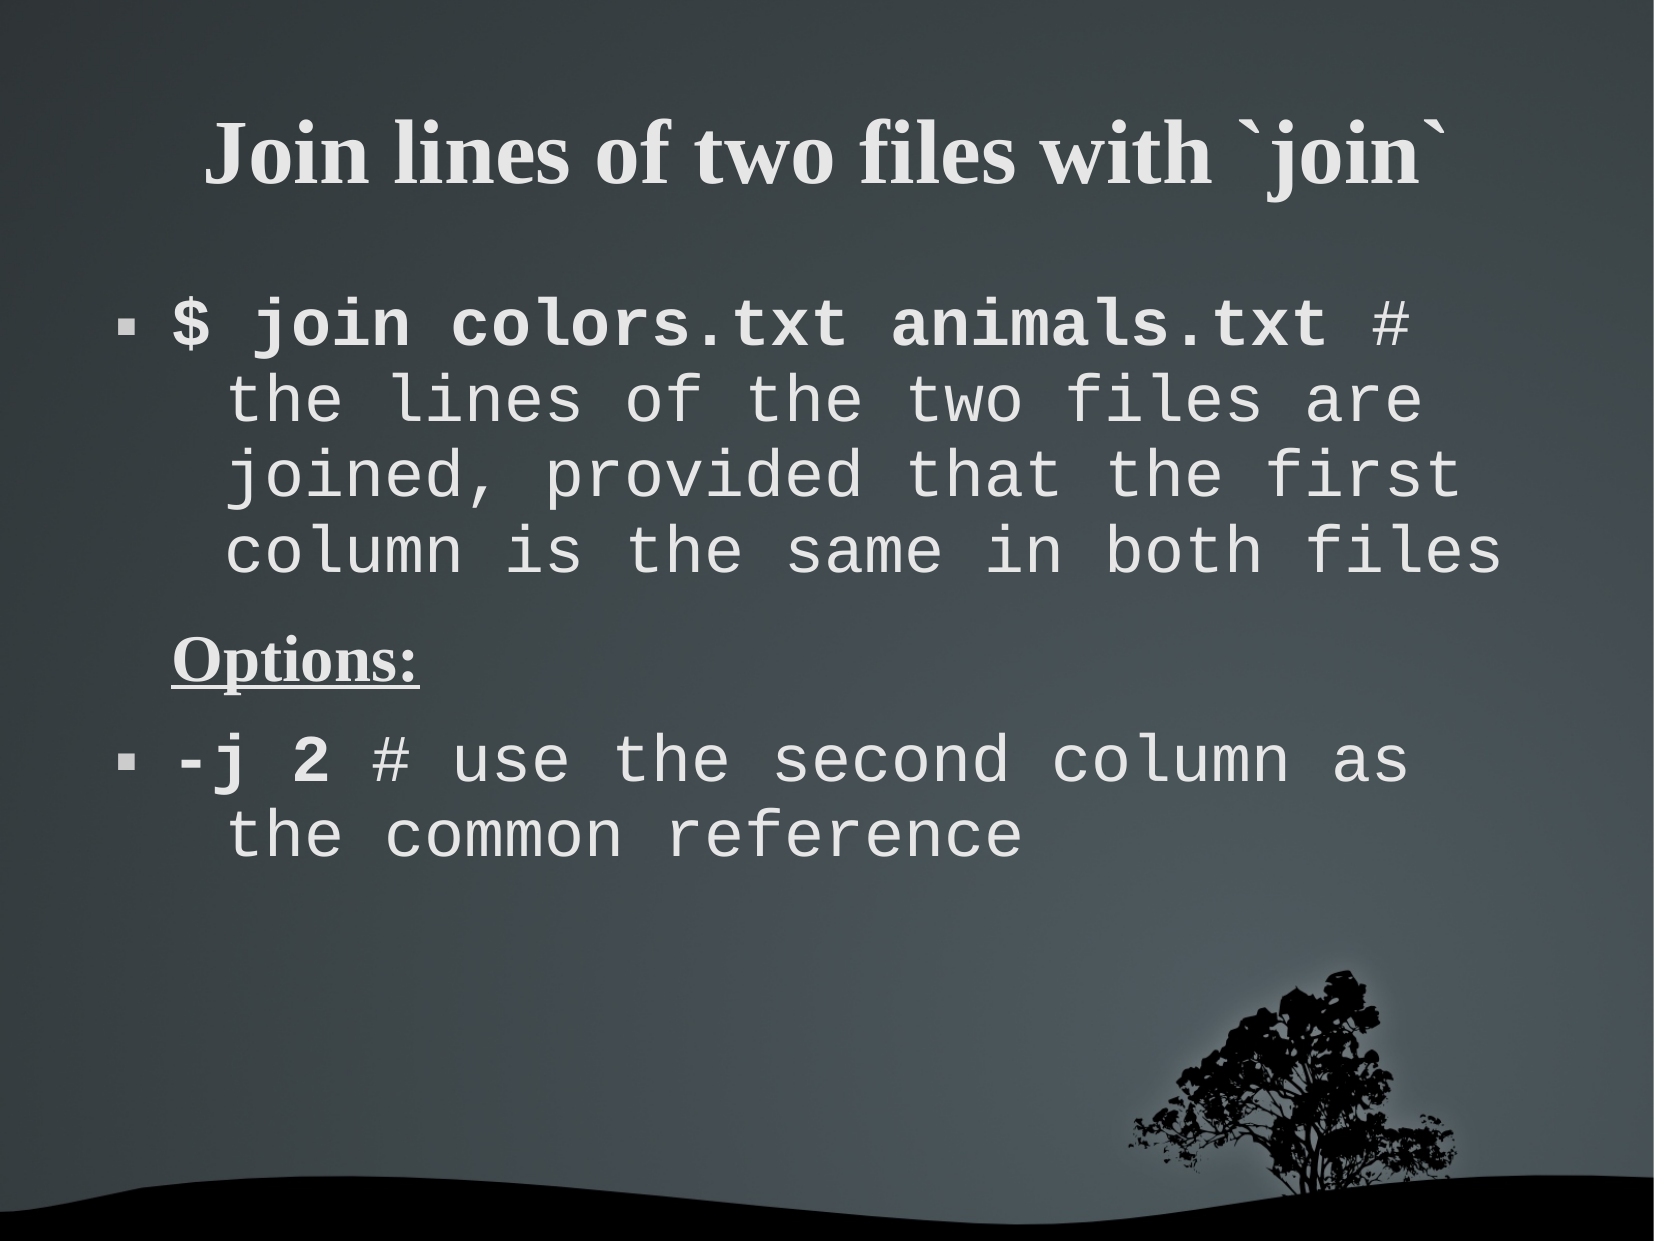

# Join lines of two files with `join`
$ join colors.txt animals.txt # the lines of the two files are joined, provided that the first column is the same in both files
Options:
-j 2 # use the second column as the common reference